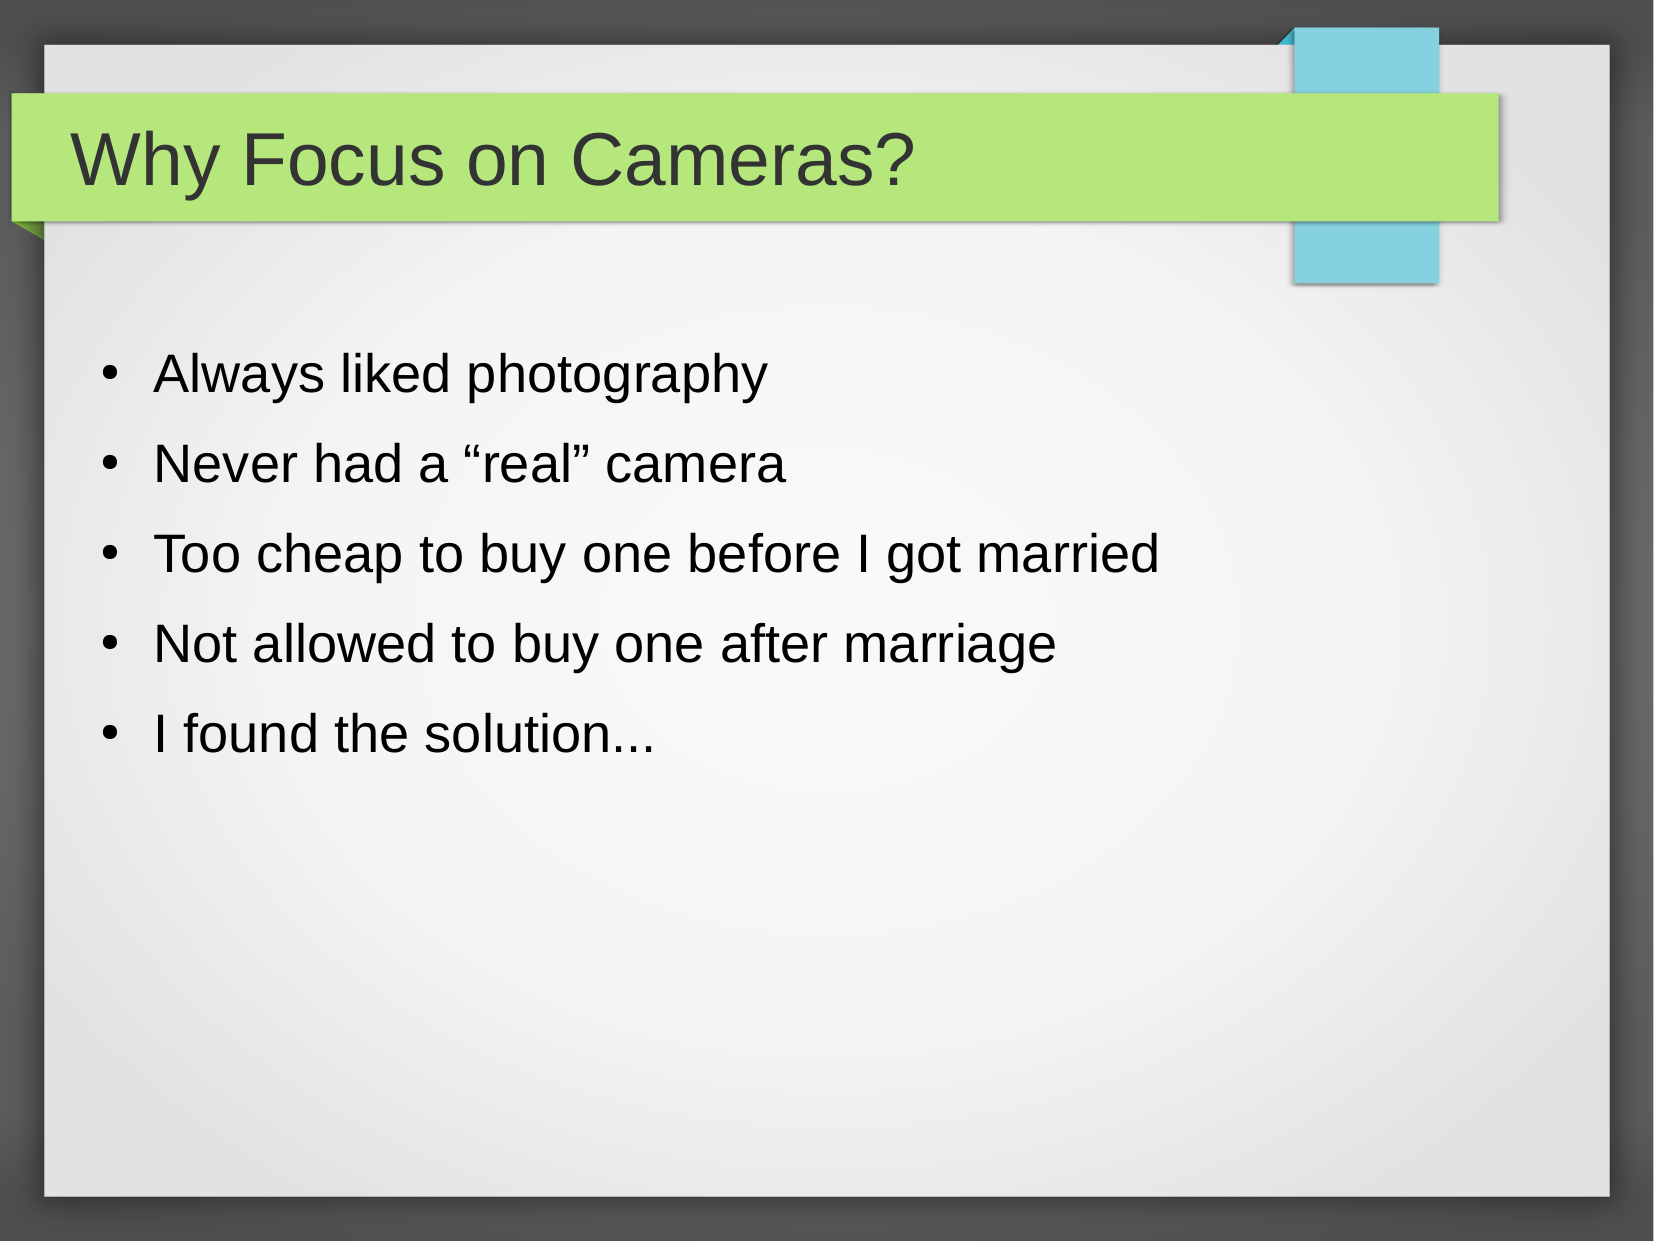

# Why Focus on Cameras?
Always liked photography
Never had a “real” camera
Too cheap to buy one before I got married
Not allowed to buy one after marriage
I found the solution...